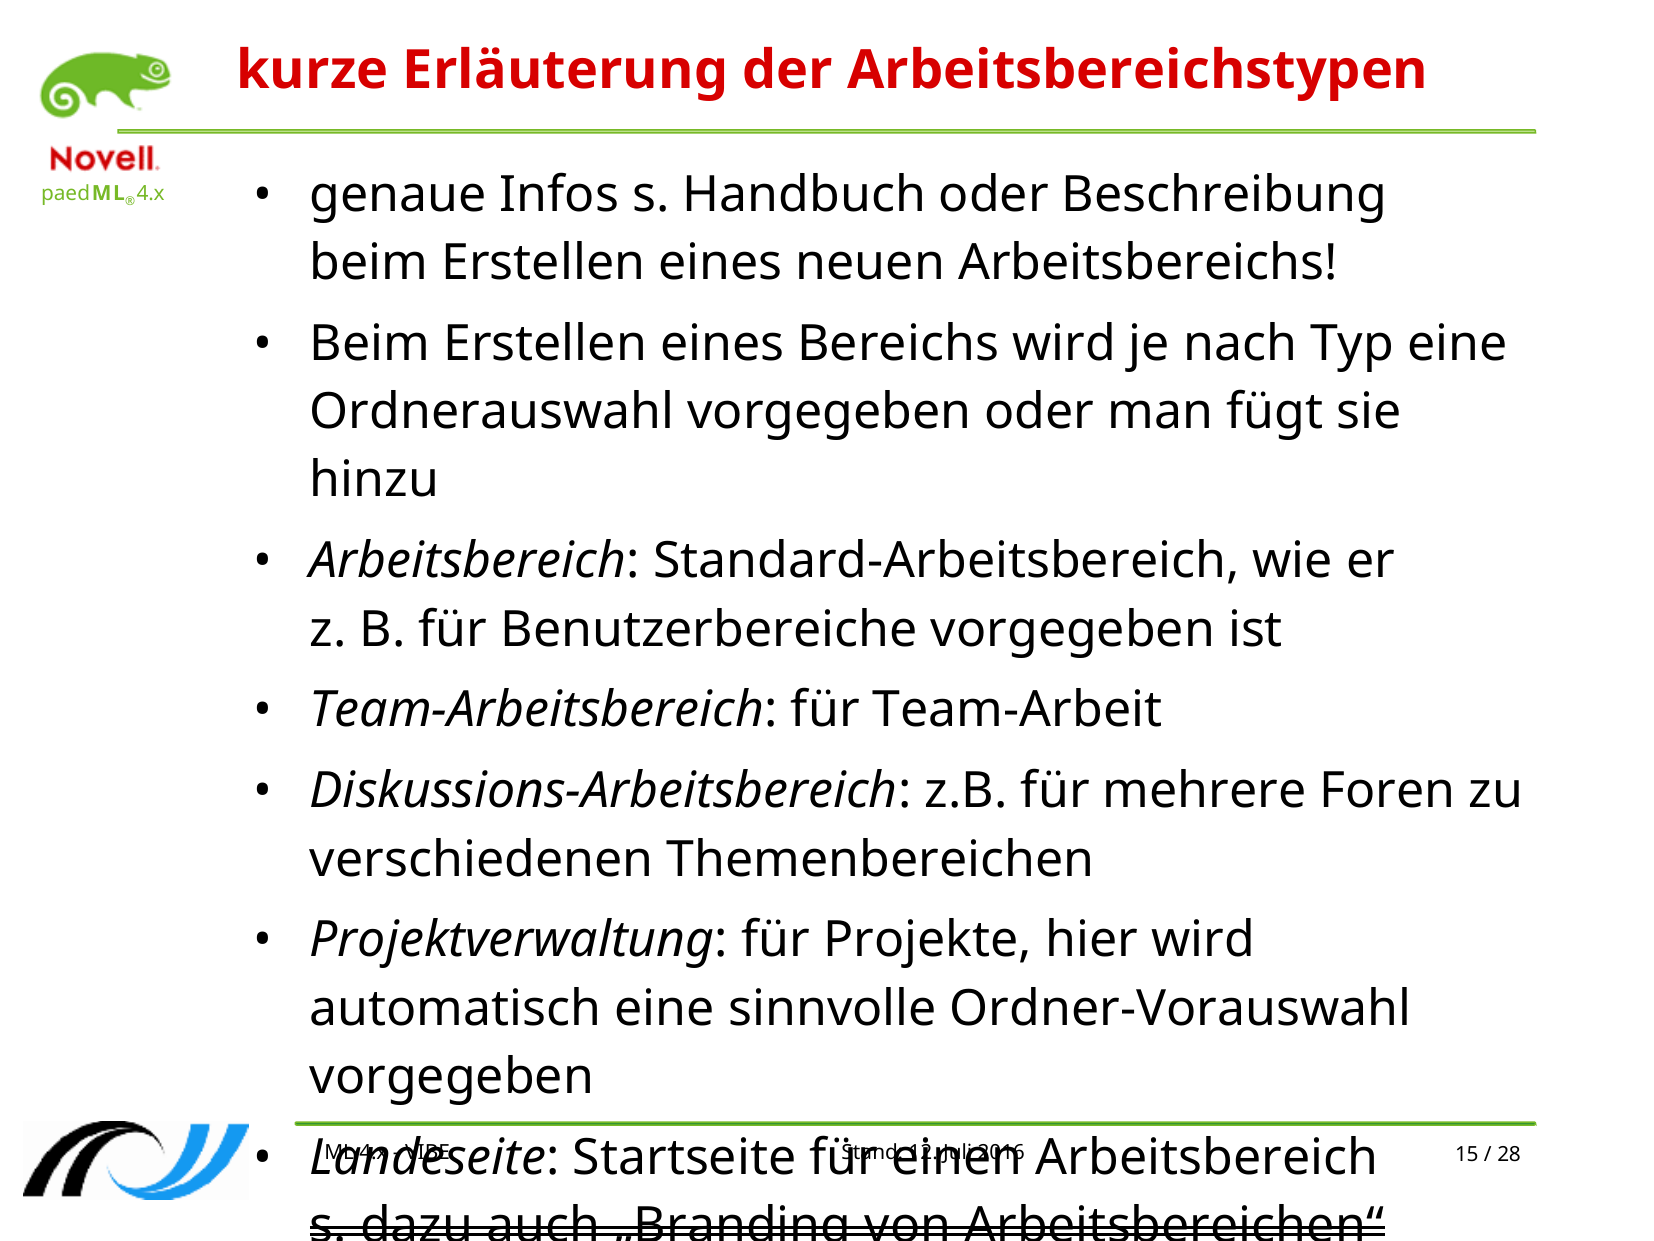

# kurze Erläuterung der Arbeitsbereichstypen
genaue Infos s. Handbuch oder Beschreibung
beim Erstellen eines neuen Arbeitsbereichs!
Beim Erstellen eines Bereichs wird je nach Typ eine Ordnerauswahl vorgegeben oder man fügt sie hinzu
Arbeitsbereich: Standard-Arbeitsbereich, wie er
z. B. für Benutzerbereiche vorgegeben ist
Team-Arbeitsbereich: für Team-Arbeit
Diskussions-Arbeitsbereich: z.B. für mehrere Foren zu verschiedenen Themenbereichen
Projektverwaltung: für Projekte, hier wird automatisch eine sinnvolle Ordner-Vorauswahl vorgegeben
Landeseite: Startseite für einen Arbeitsbereich
s. dazu auch „Branding von Arbeitsbereichen“
ML 4.x - VIBE
12. Juli 2016
15